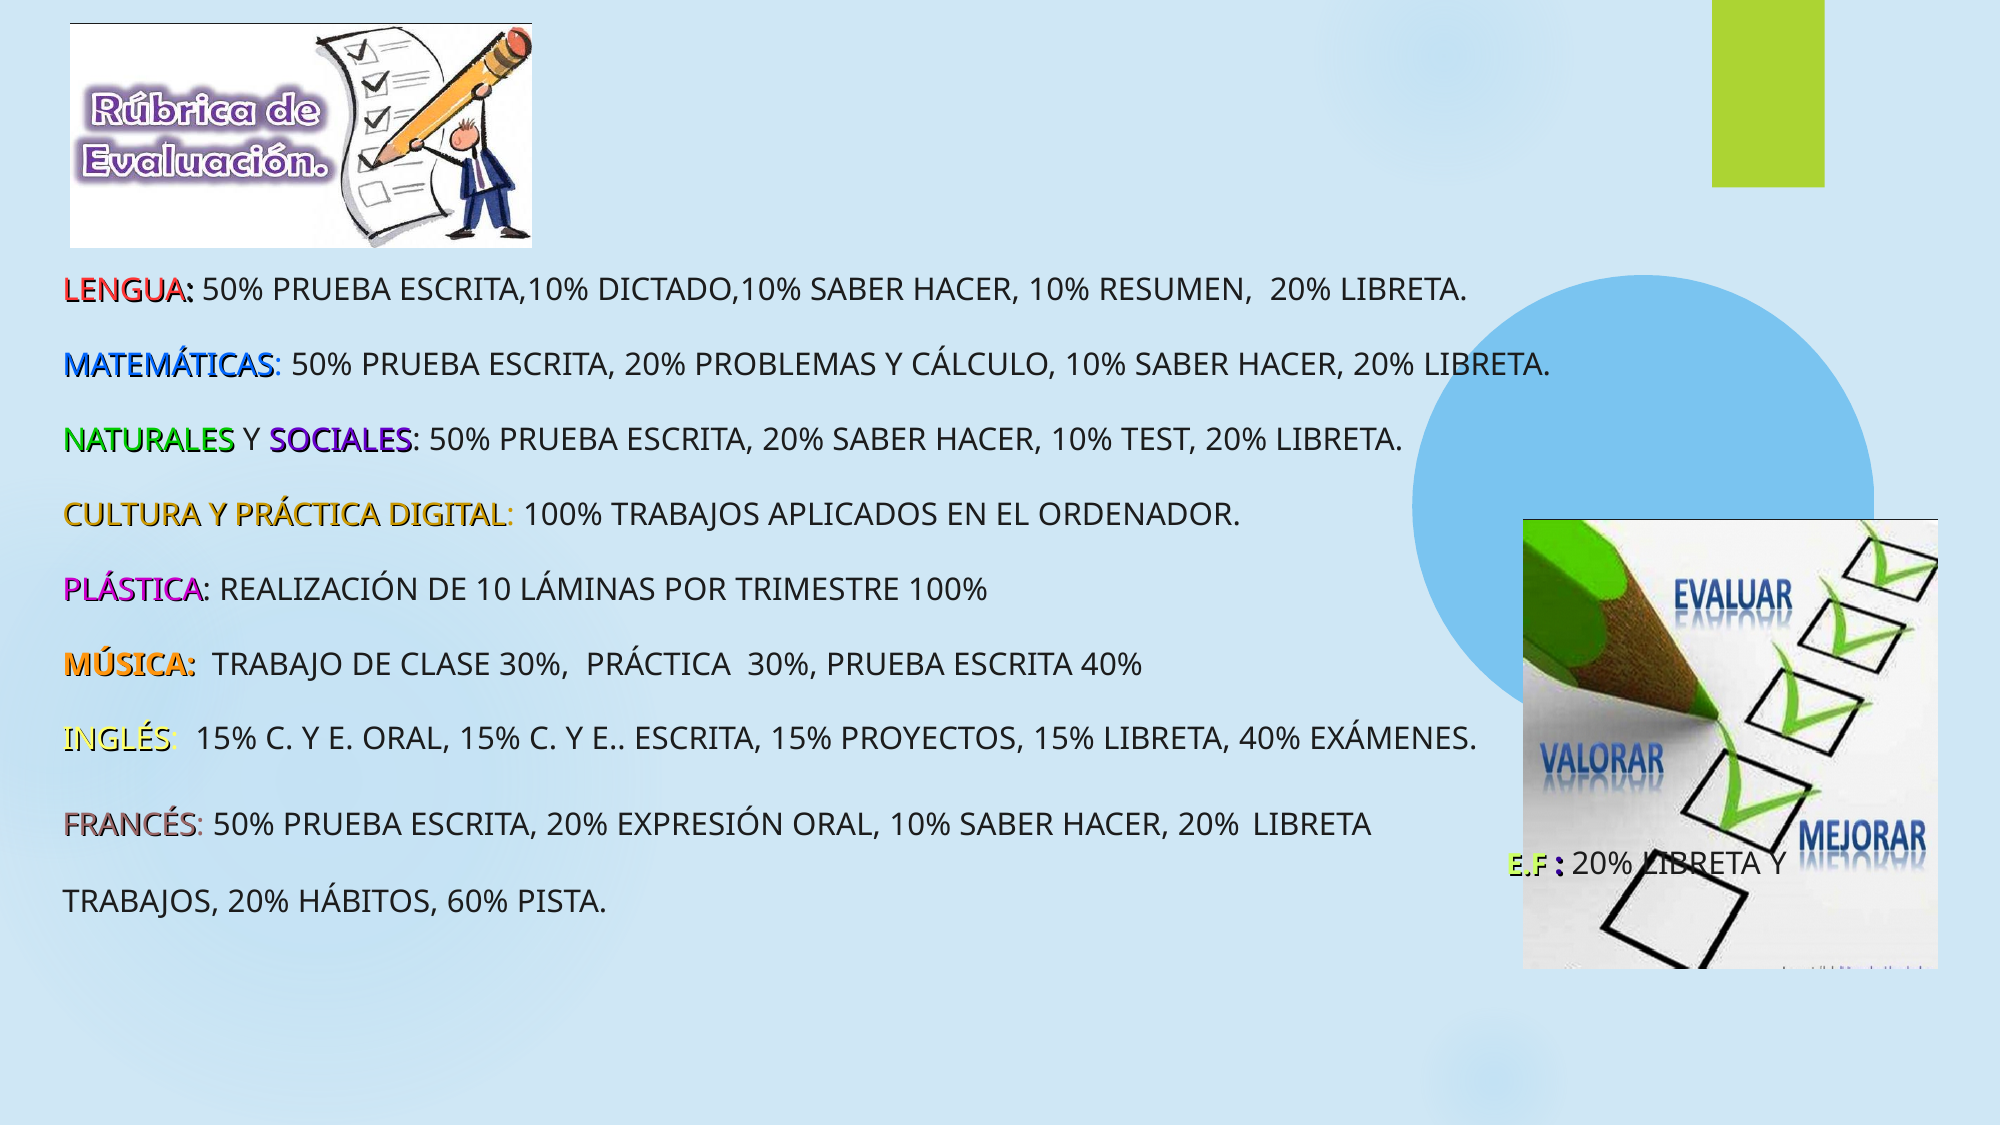

LENGUA: 50% PRUEBA ESCRITA,10% DICTADO,10% SABER HACER, 10% RESUMEN, 20% LIBRETA.
MATEMÁTICAS: 50% PRUEBA ESCRITA, 20% PROBLEMAS Y CÁLCULO, 10% SABER HACER, 20% LIBRETA.
NATURALES Y SOCIALES: 50% PRUEBA ESCRITA, 20% SABER HACER, 10% TEST, 20% LIBRETA.
CULTURA Y PRÁCTICA DIGITAL: 100% TRABAJOS APLICADOS EN EL ORDENADOR.
PLÁSTICA: REALIZACIÓN DE 10 LÁMINAS POR TRIMESTRE 100%
MÚSICA: TRABAJO DE CLASE 30%, PRÁCTICA 30%, PRUEBA ESCRITA 40%
INGLÉS: 15% C. Y E. ORAL, 15% C. Y E.. ESCRITA, 15% PROYECTOS, 15% LIBRETA, 40% EXÁMENES.
FRANCÉS: 50% PRUEBA ESCRITA, 20% EXPRESIÓN ORAL, 10% SABER HACER, 20% LIBRETA
 E.F : 20% LIBRETA Y TRABAJOS, 20% HÁBITOS, 60% PISTA.